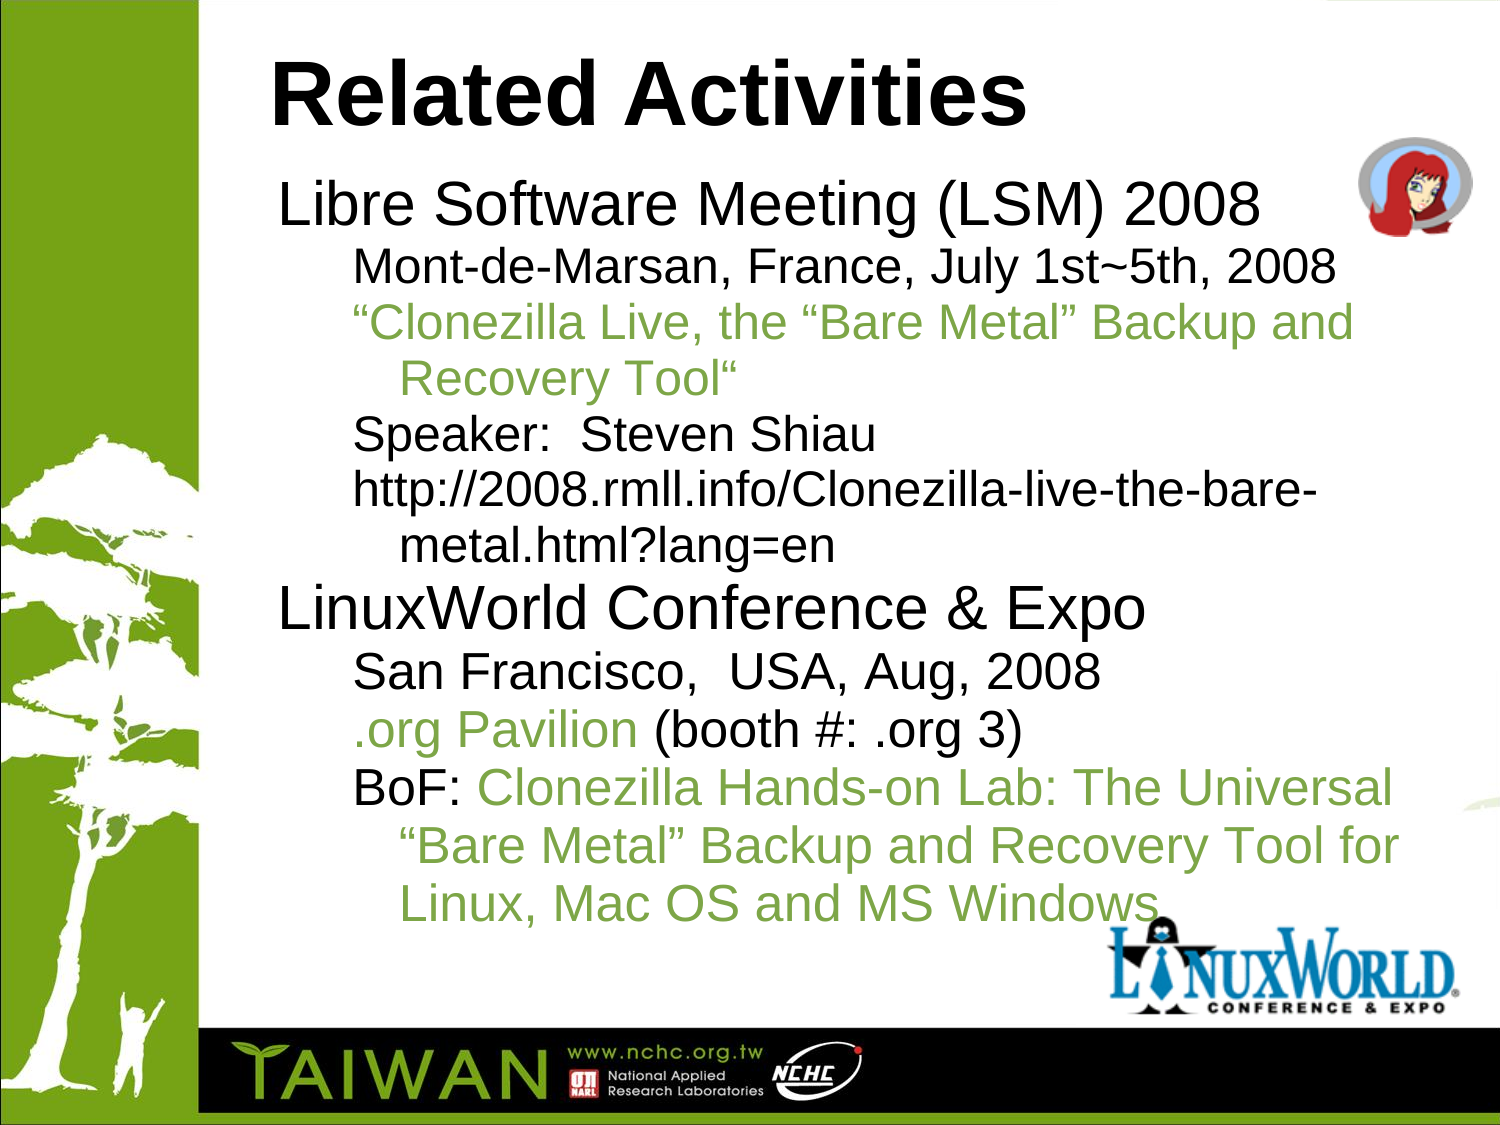

# Related Activities
Libre Software Meeting (LSM) 2008
Mont-de-Marsan, France, July 1st~5th, 2008
“Clonezilla Live, the “Bare Metal” Backup and Recovery Tool“
Speaker: Steven Shiau
http://2008.rmll.info/Clonezilla-live-the-bare-metal.html?lang=en
LinuxWorld Conference & Expo
San Francisco, USA, Aug, 2008
.org Pavilion (booth #: .org 3)
BoF: Clonezilla Hands-on Lab: The Universal “Bare Metal” Backup and Recovery Tool for Linux, Mac OS and MS Windows